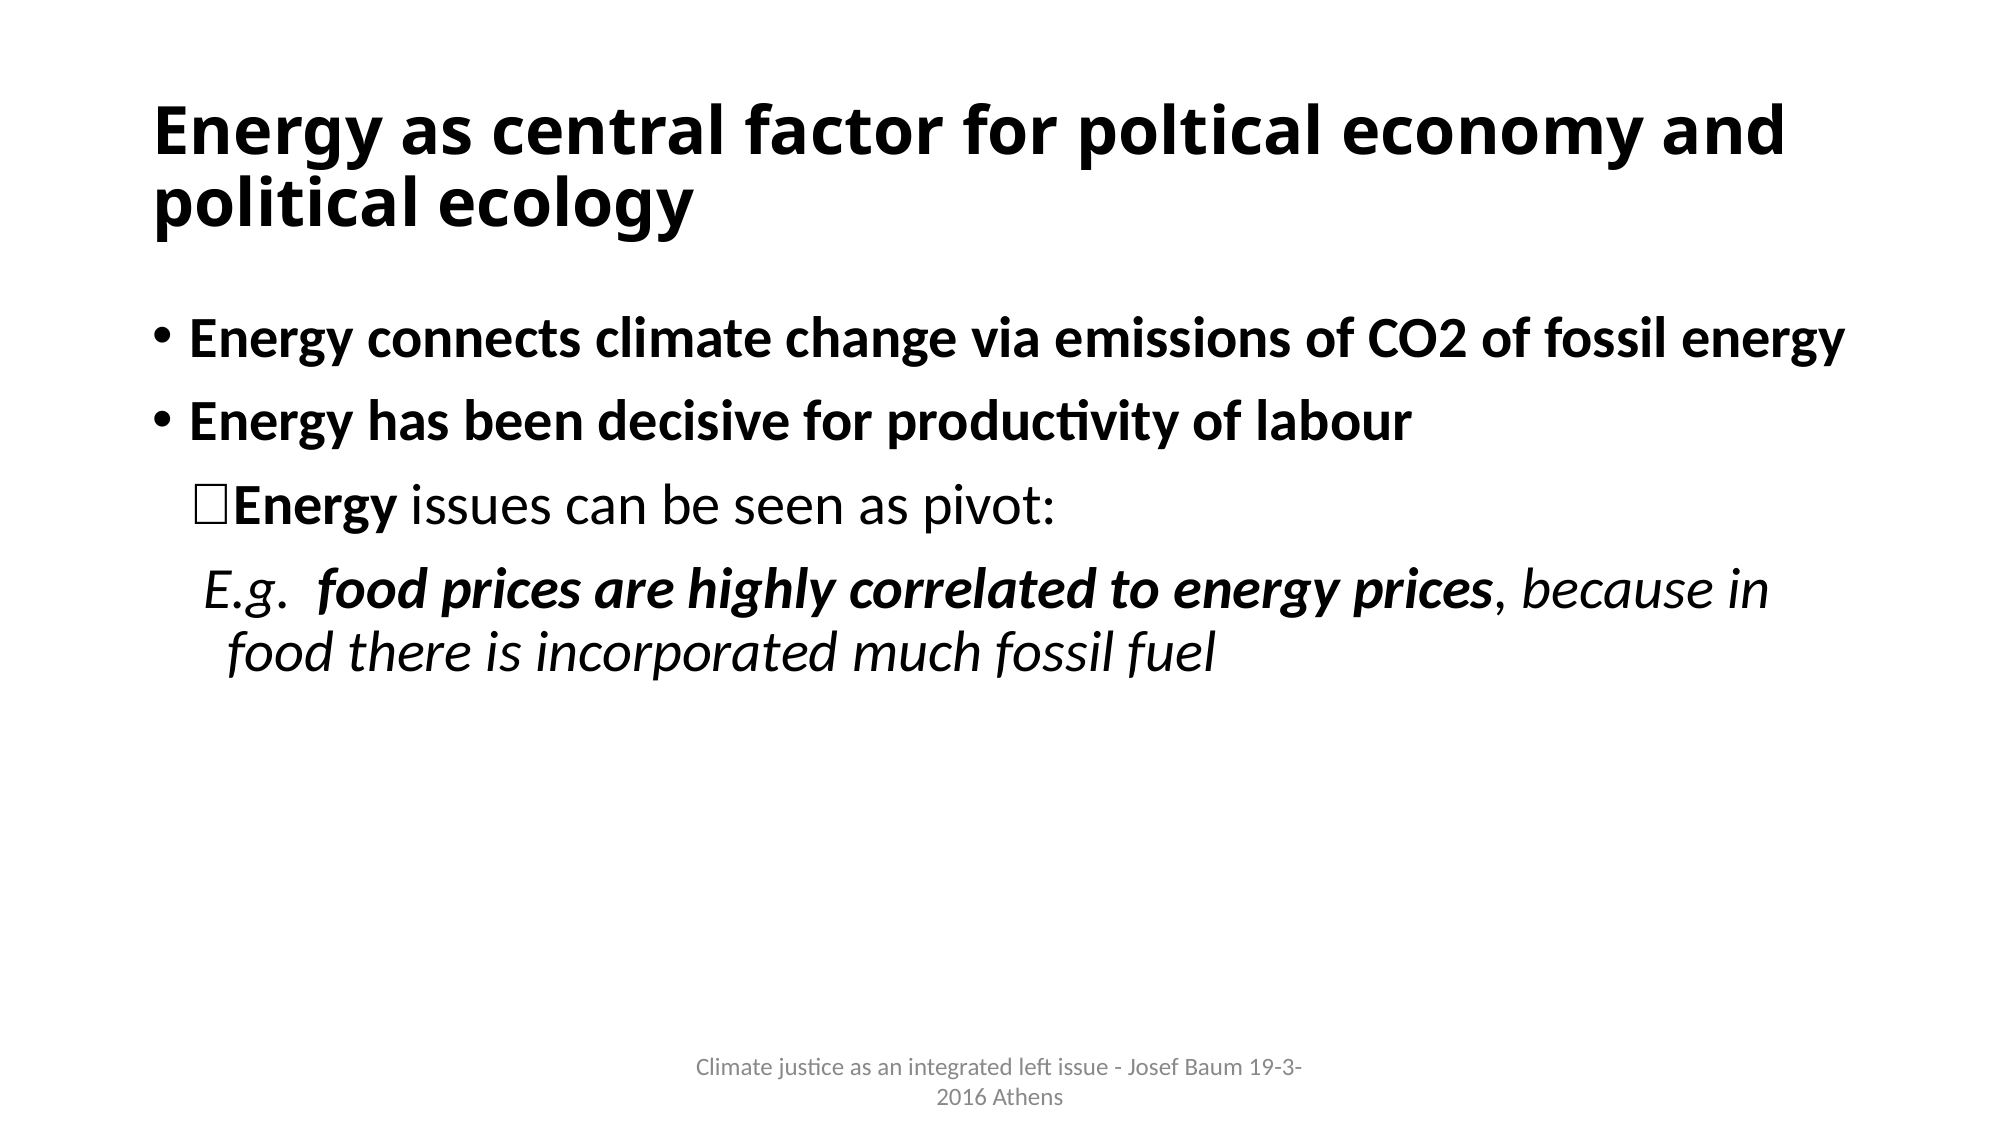

# Energy as central factor for poltical economy and political ecology
Energy connects climate change via emissions of CO2 of fossil energy
Energy has been decisive for productivity of labour
Energy issues can be seen as pivot:
 E.g. food prices are highly correlated to energy prices, because in food there is incorporated much fossil fuel
Climate justice as an integrated left issue - Josef Baum 19-3-2016 Athens